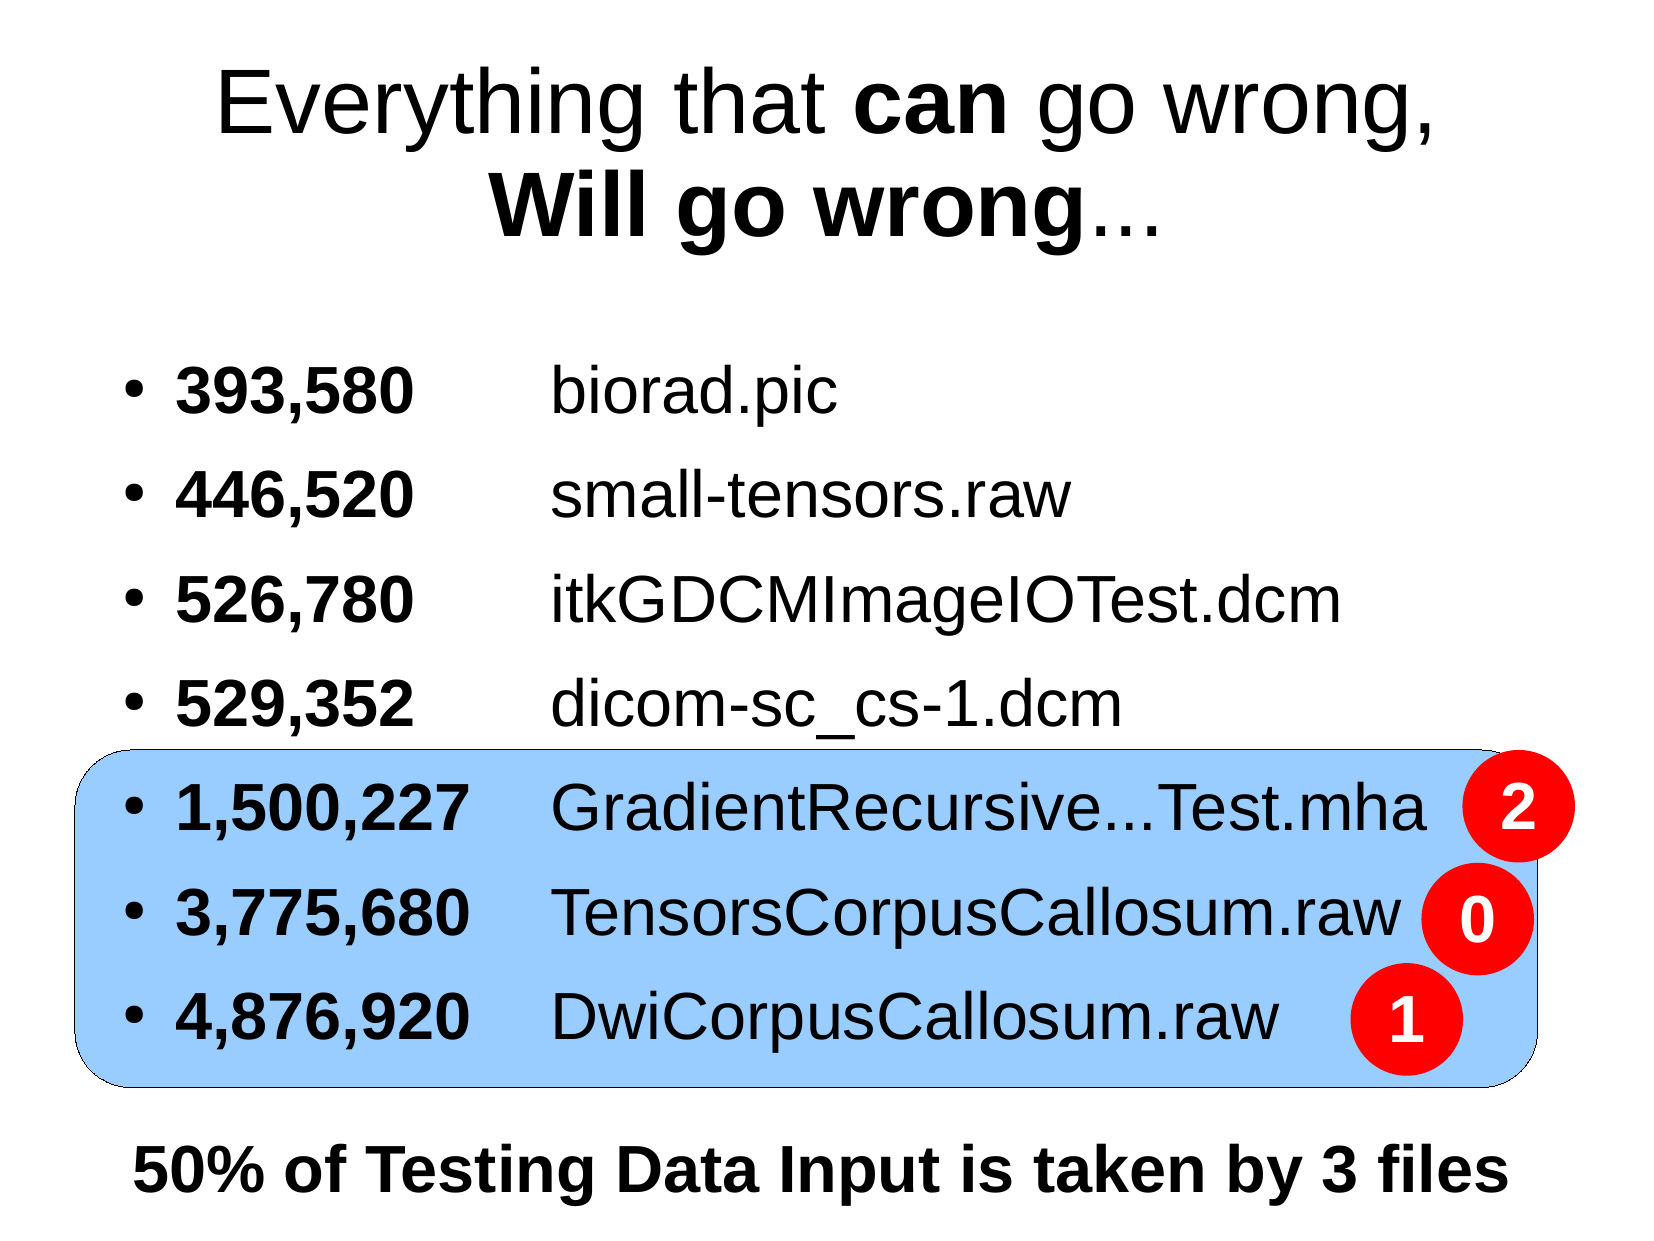

# Everything that can go wrong, Will go wrong...
393,580 		biorad.pic
446,520 		small-tensors.raw
526,780 		itkGDCMImageIOTest.dcm
529,352 		dicom-sc_cs-1.dcm
1,500,227 	GradientRecursive...Test.mha
3,775,680		TensorsCorpusCallosum.raw
4,876,920	 	DwiCorpusCallosum.raw
2
0
1
50% of Testing Data Input is taken by 3 files